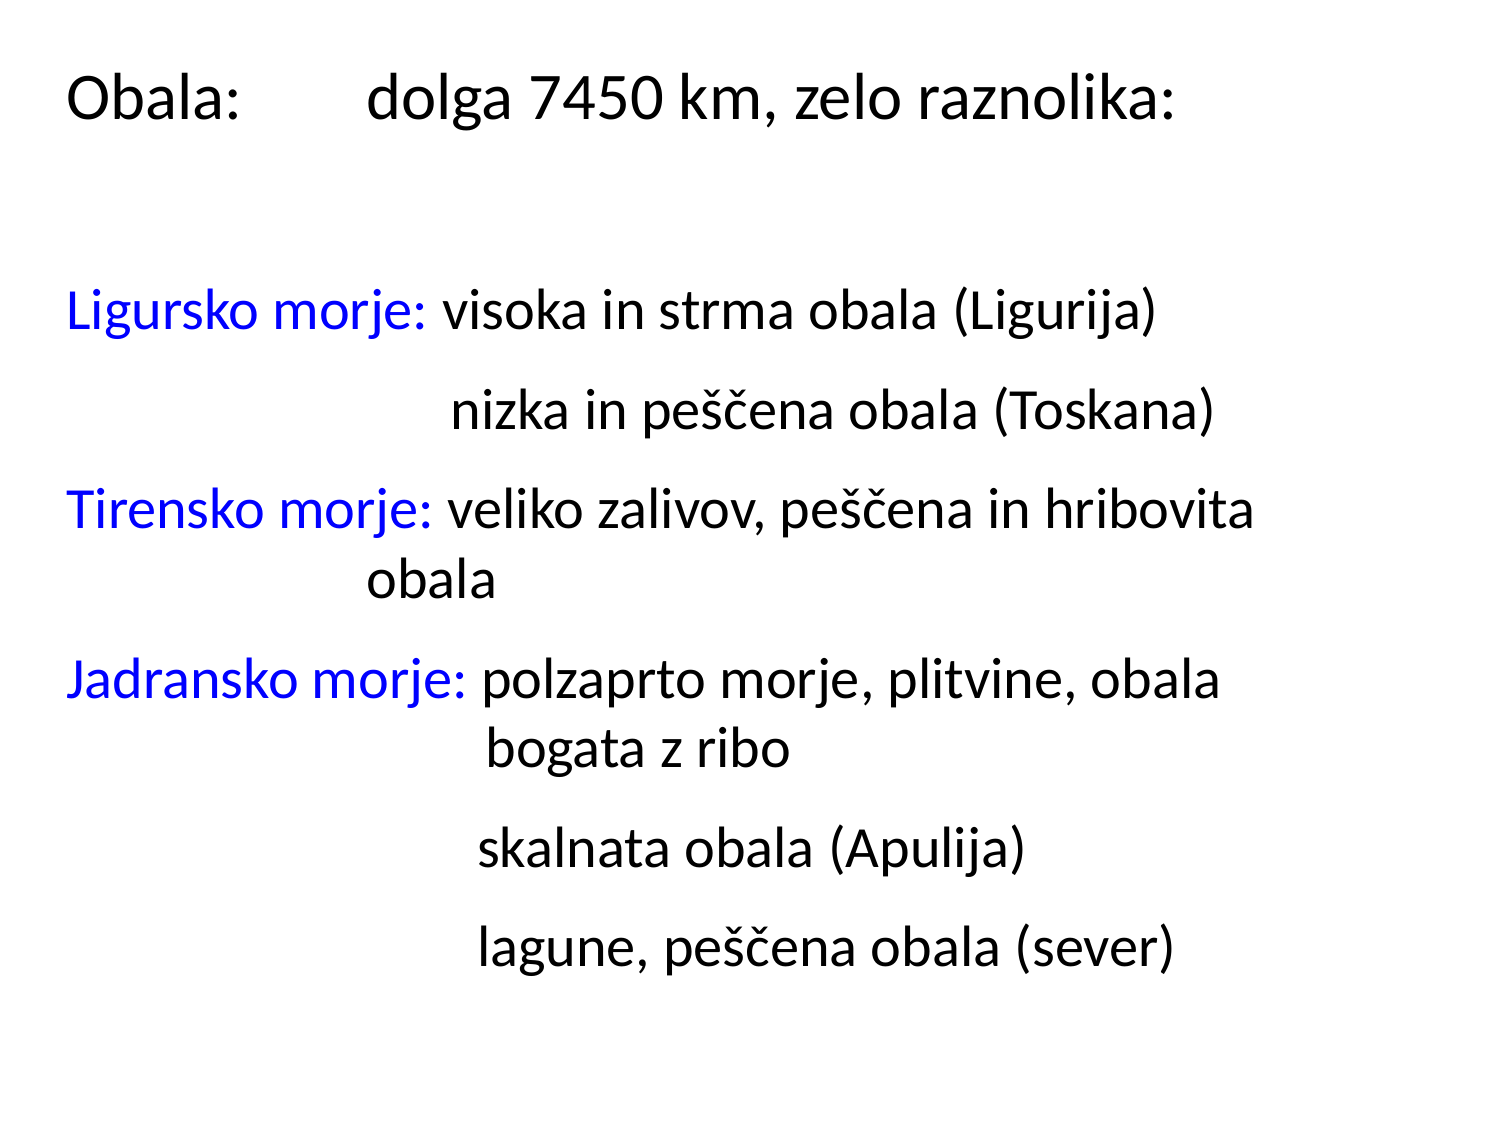

Obala:		dolga 7450 km, zelo raznolika:
Ligursko morje: visoka in strma obala (Ligurija)
 nizka in peščena obala (Toskana)
Tirensko morje: veliko zalivov, peščena in hribovita 					obala
Jadransko morje: polzaprto morje, plitvine, obala 			 bogata z ribo
 skalnata obala (Apulija)
 lagune, peščena obala (sever)
#